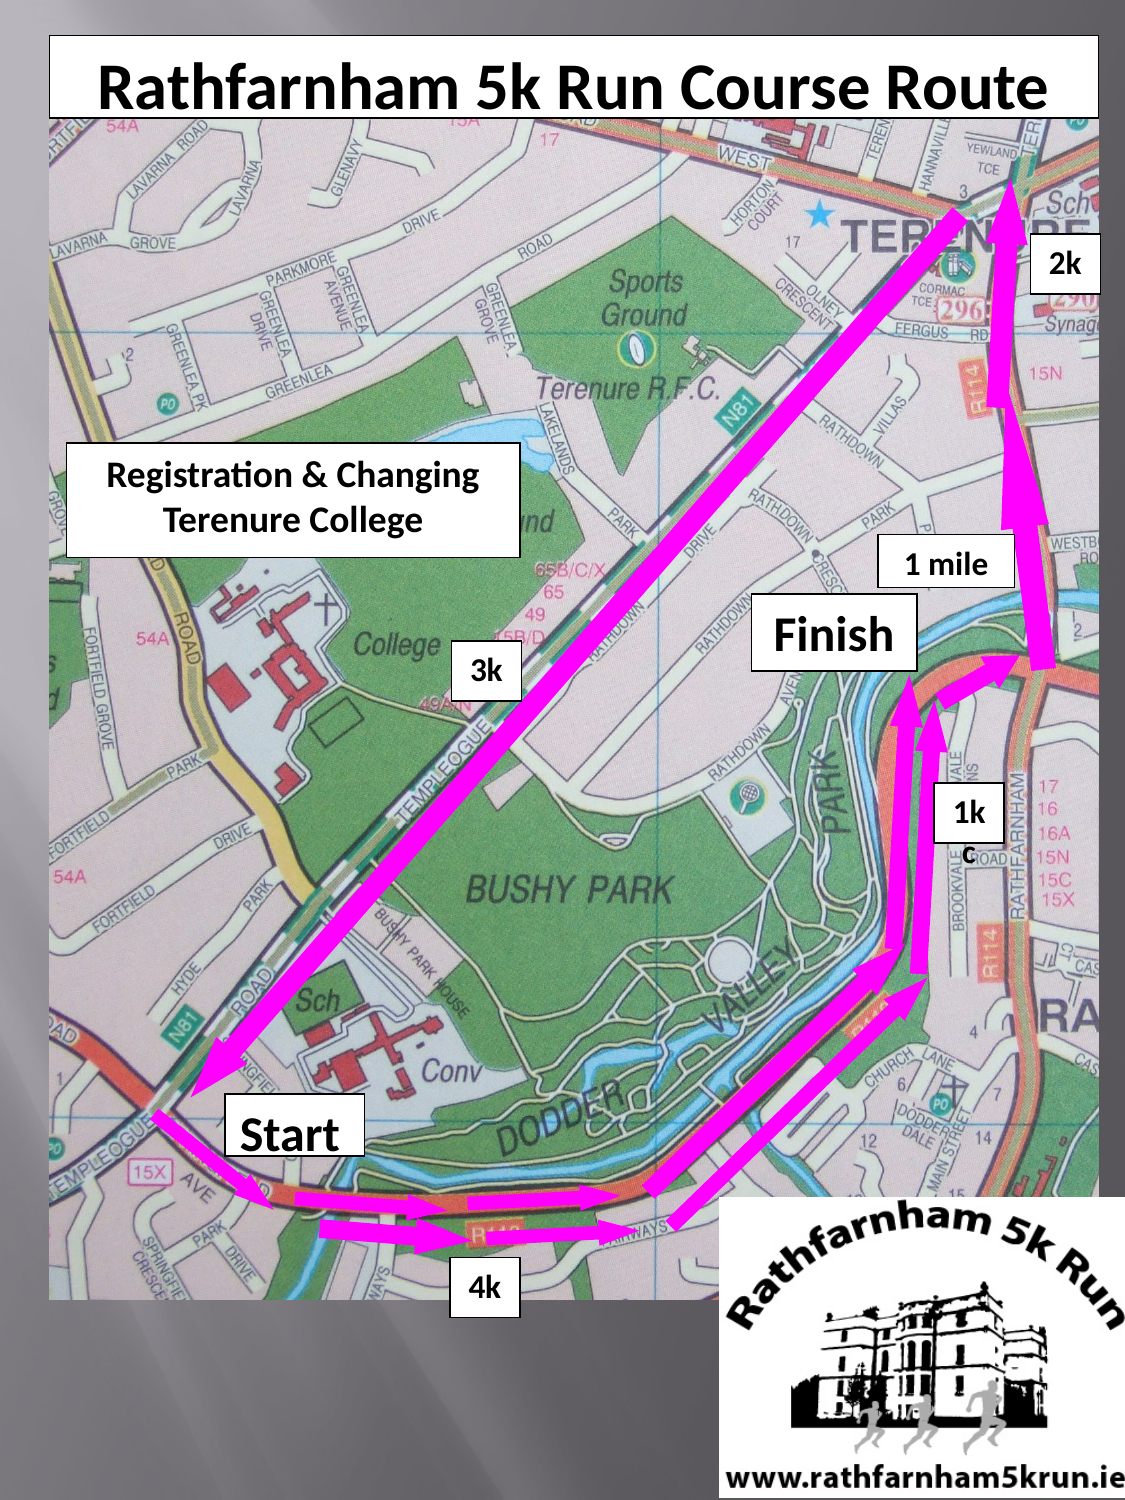

Rathfarnham 5k Run Course Route
2k
#
Registration & Changing Terenure College
1 mile
Finish
3k
1kc
Start
4k